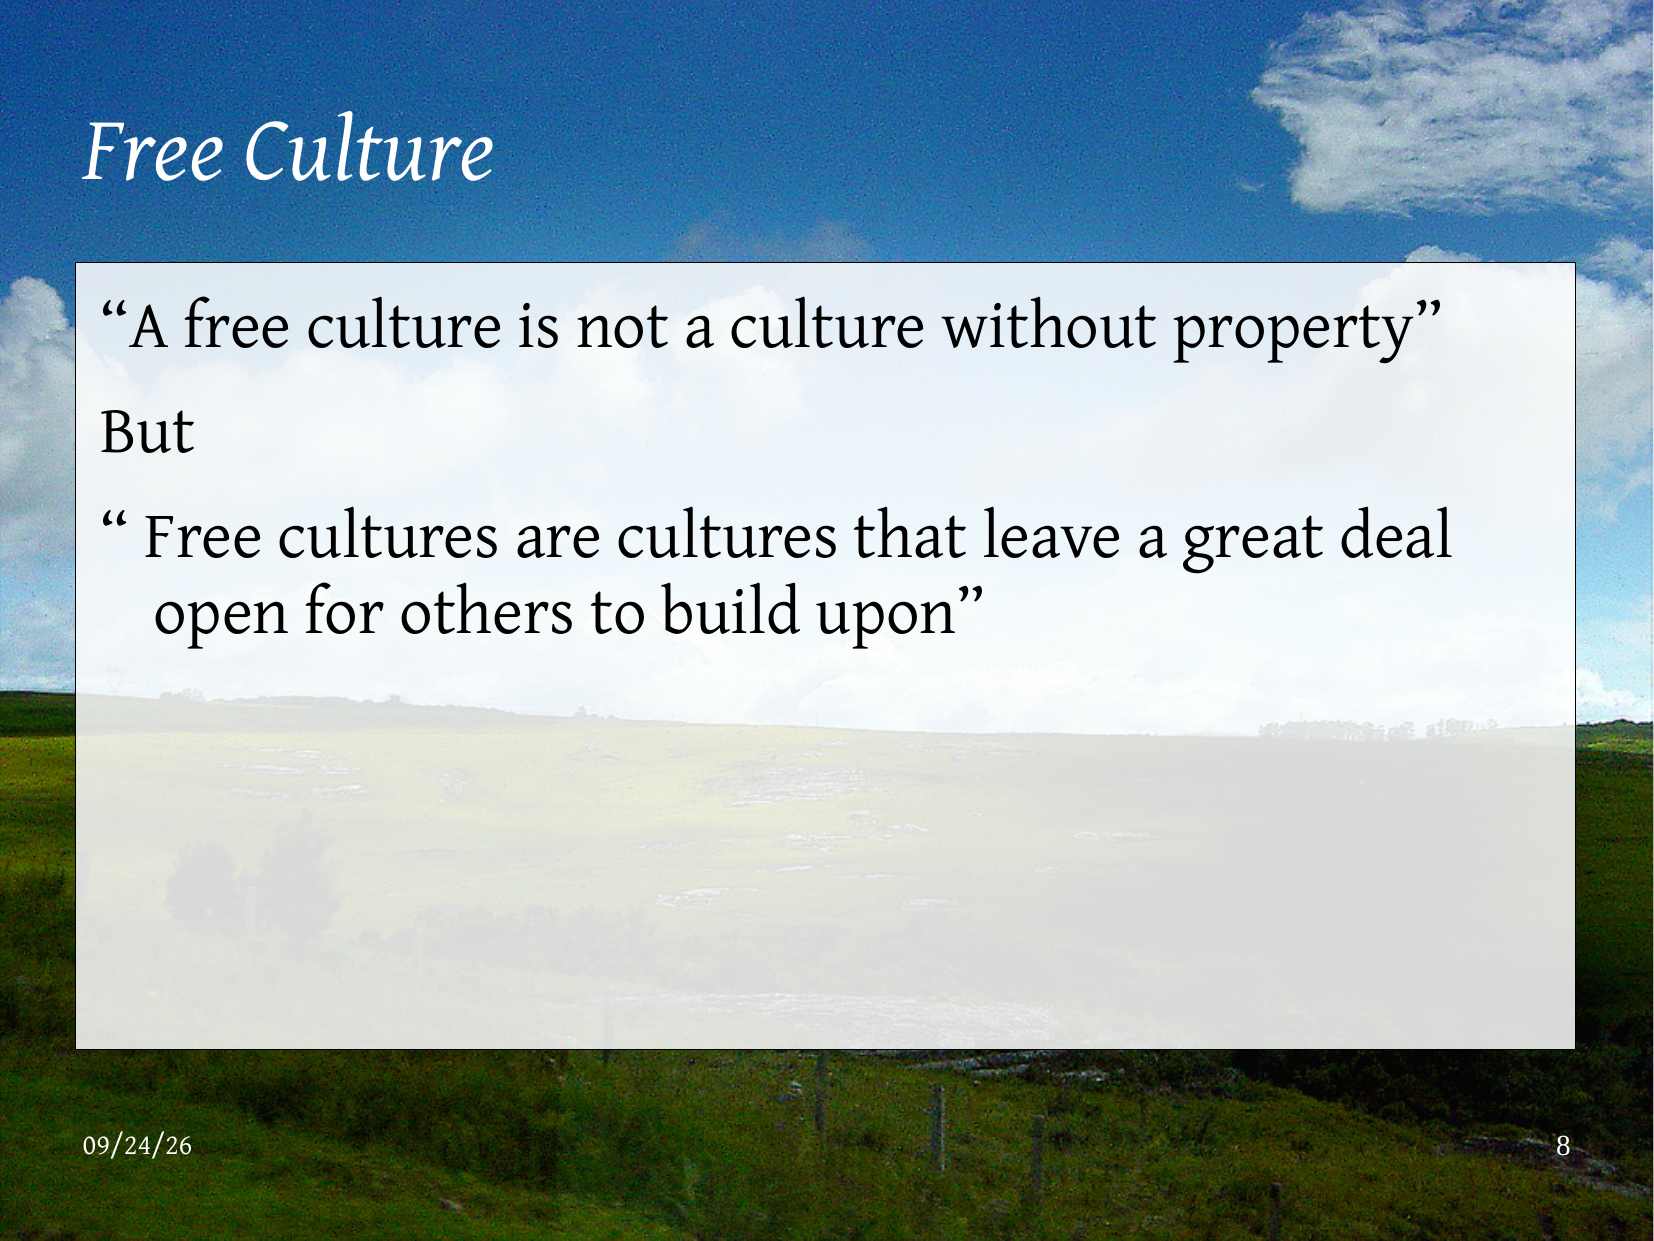

# Free Culture
“A free culture is not a culture without property”
But
“ Free cultures are cultures that leave a great deal open for others to build upon”
8